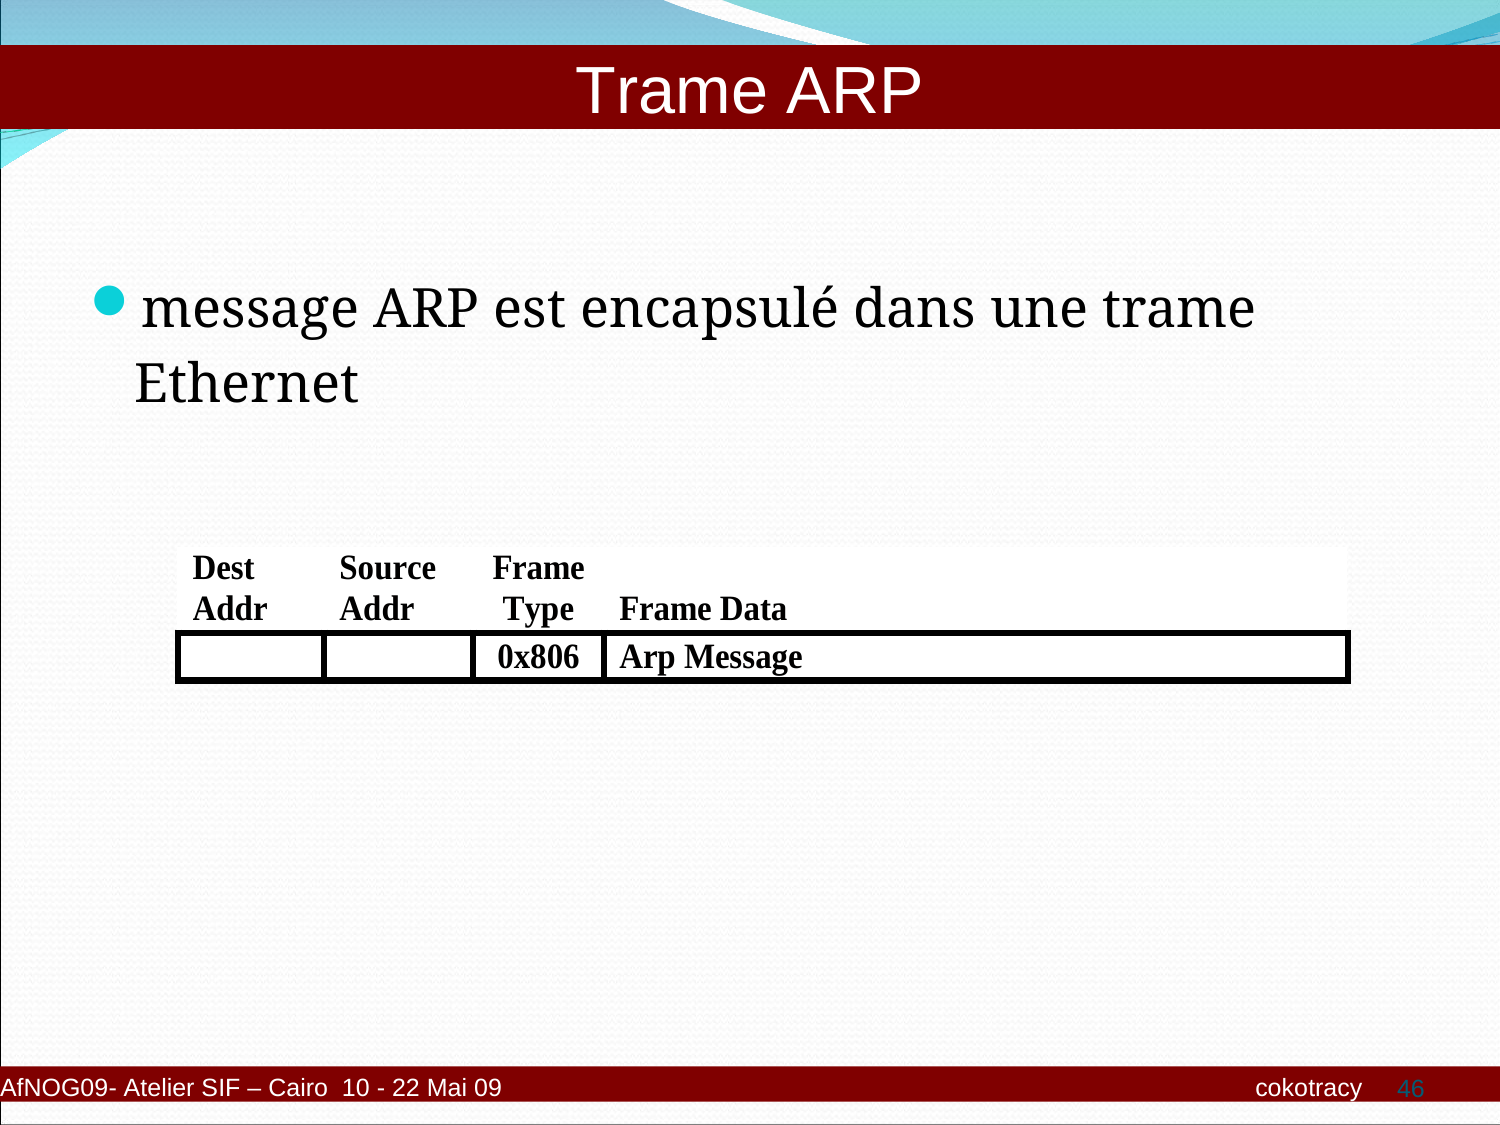

Trame ARP
# message ARP est encapsulé dans une trame Ethernet
AfNOG09- Atelier SIF – Cairo 10 - 22 Mai 09 cokotracy